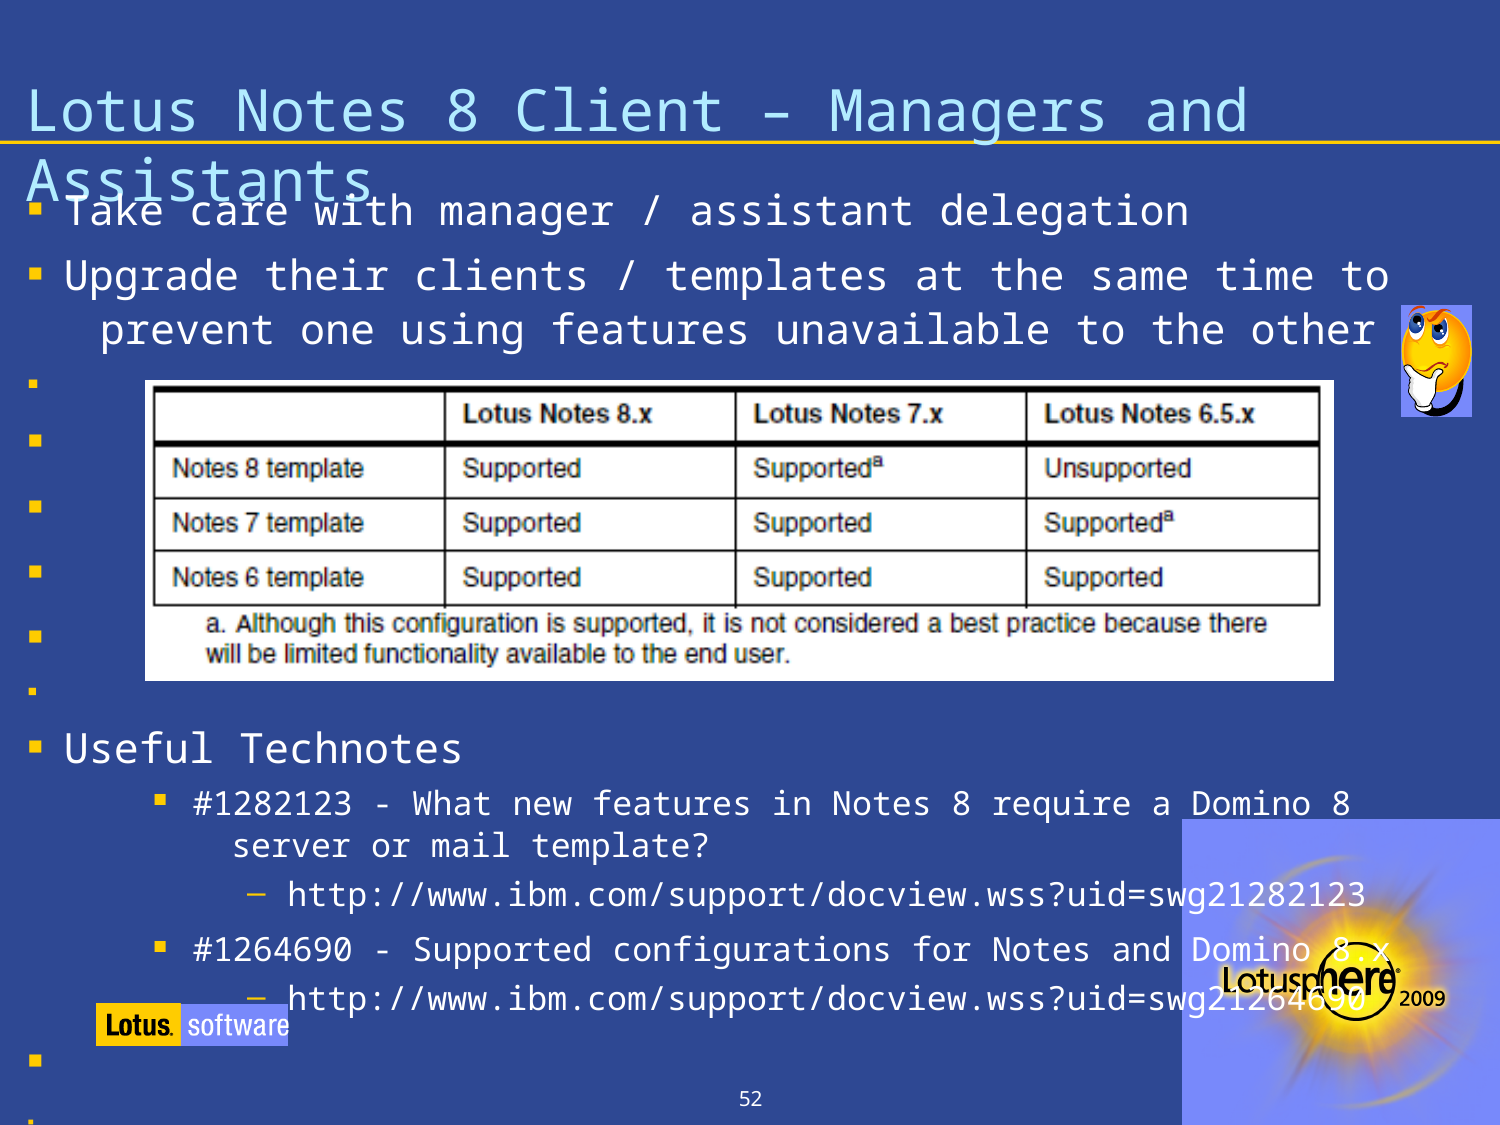

# Lotus Notes 8 Client – Managers and Assistants
Take care with manager / assistant delegation
Upgrade their clients / templates at the same time to prevent one using features unavailable to the other
Useful Technotes
#1282123 - What new features in Notes 8 require a Domino 8 server or mail template?
http://www.ibm.com/support/docview.wss?uid=swg21282123
#1264690 - Supported configurations for Notes and Domino 8.x
http://www.ibm.com/support/docview.wss?uid=swg21264690
52